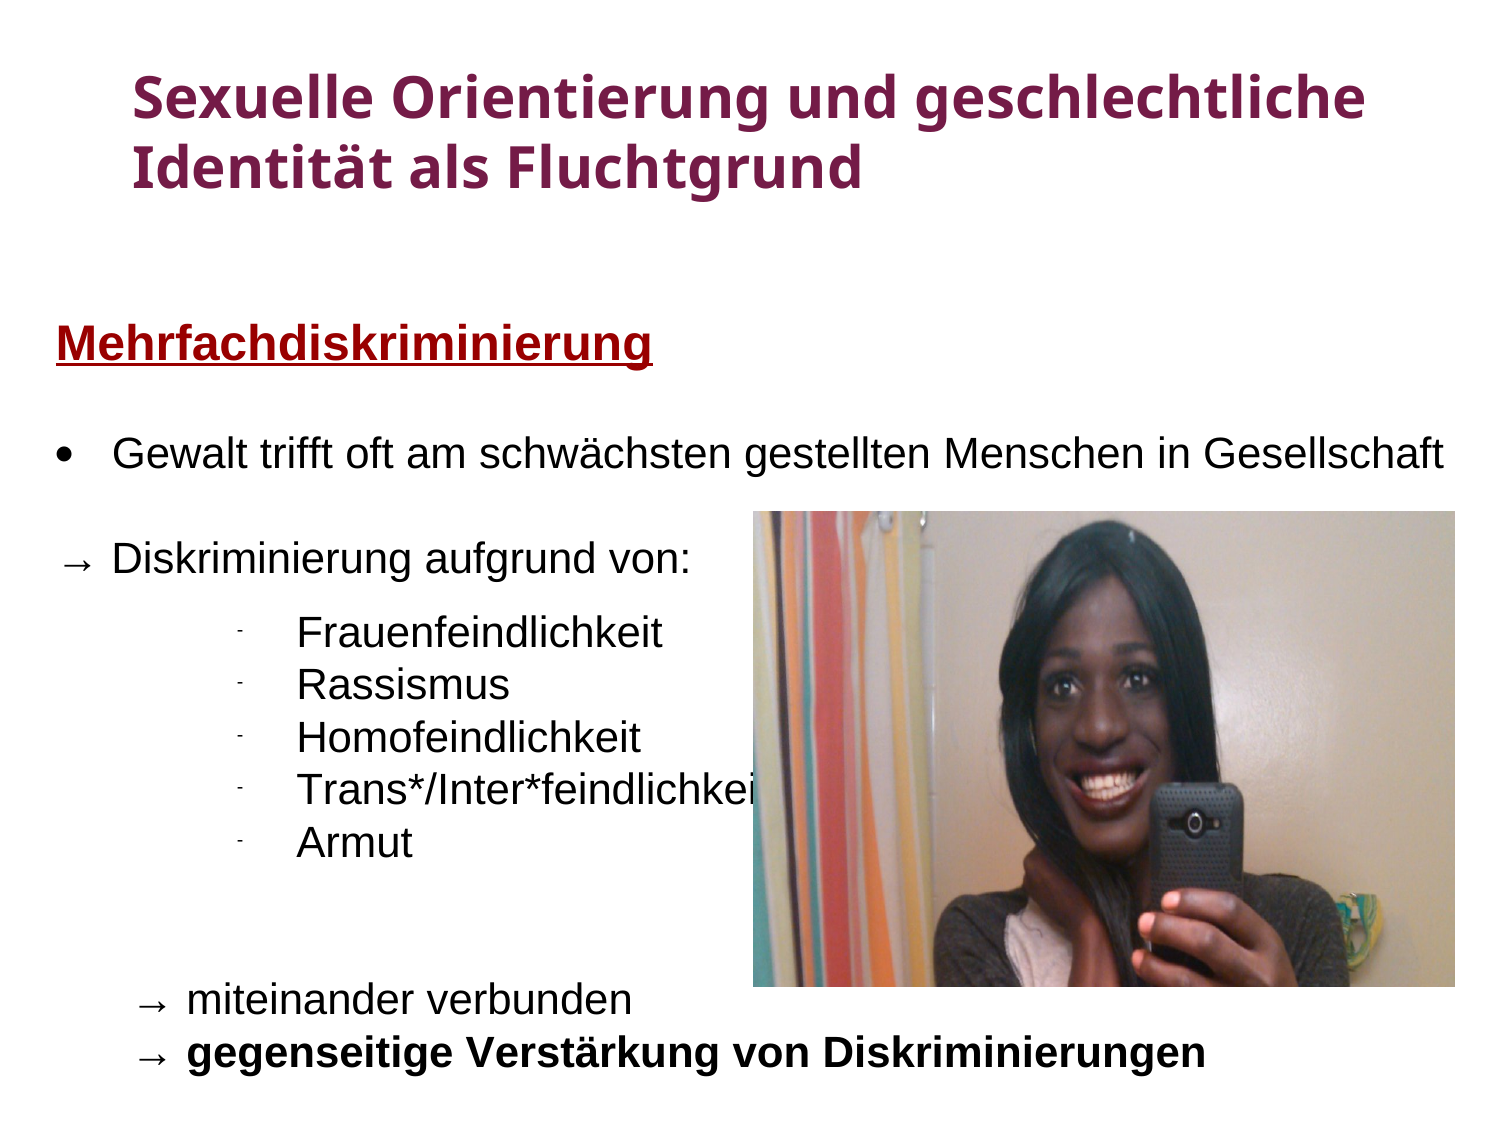

Sexuelle Orientierung und geschlechtliche Identität als Fluchtgrund
Mehrfachdiskriminierung
Gewalt trifft oft am schwächsten gestellten Menschen in Gesellschaft
→ Diskriminierung aufgrund von:
Frauenfeindlichkeit
Rassismus
Homofeindlichkeit
Trans*/Inter*feindlichkeit
Armut
→ miteinander verbunden
→ gegenseitige Verstärkung von Diskriminierungen